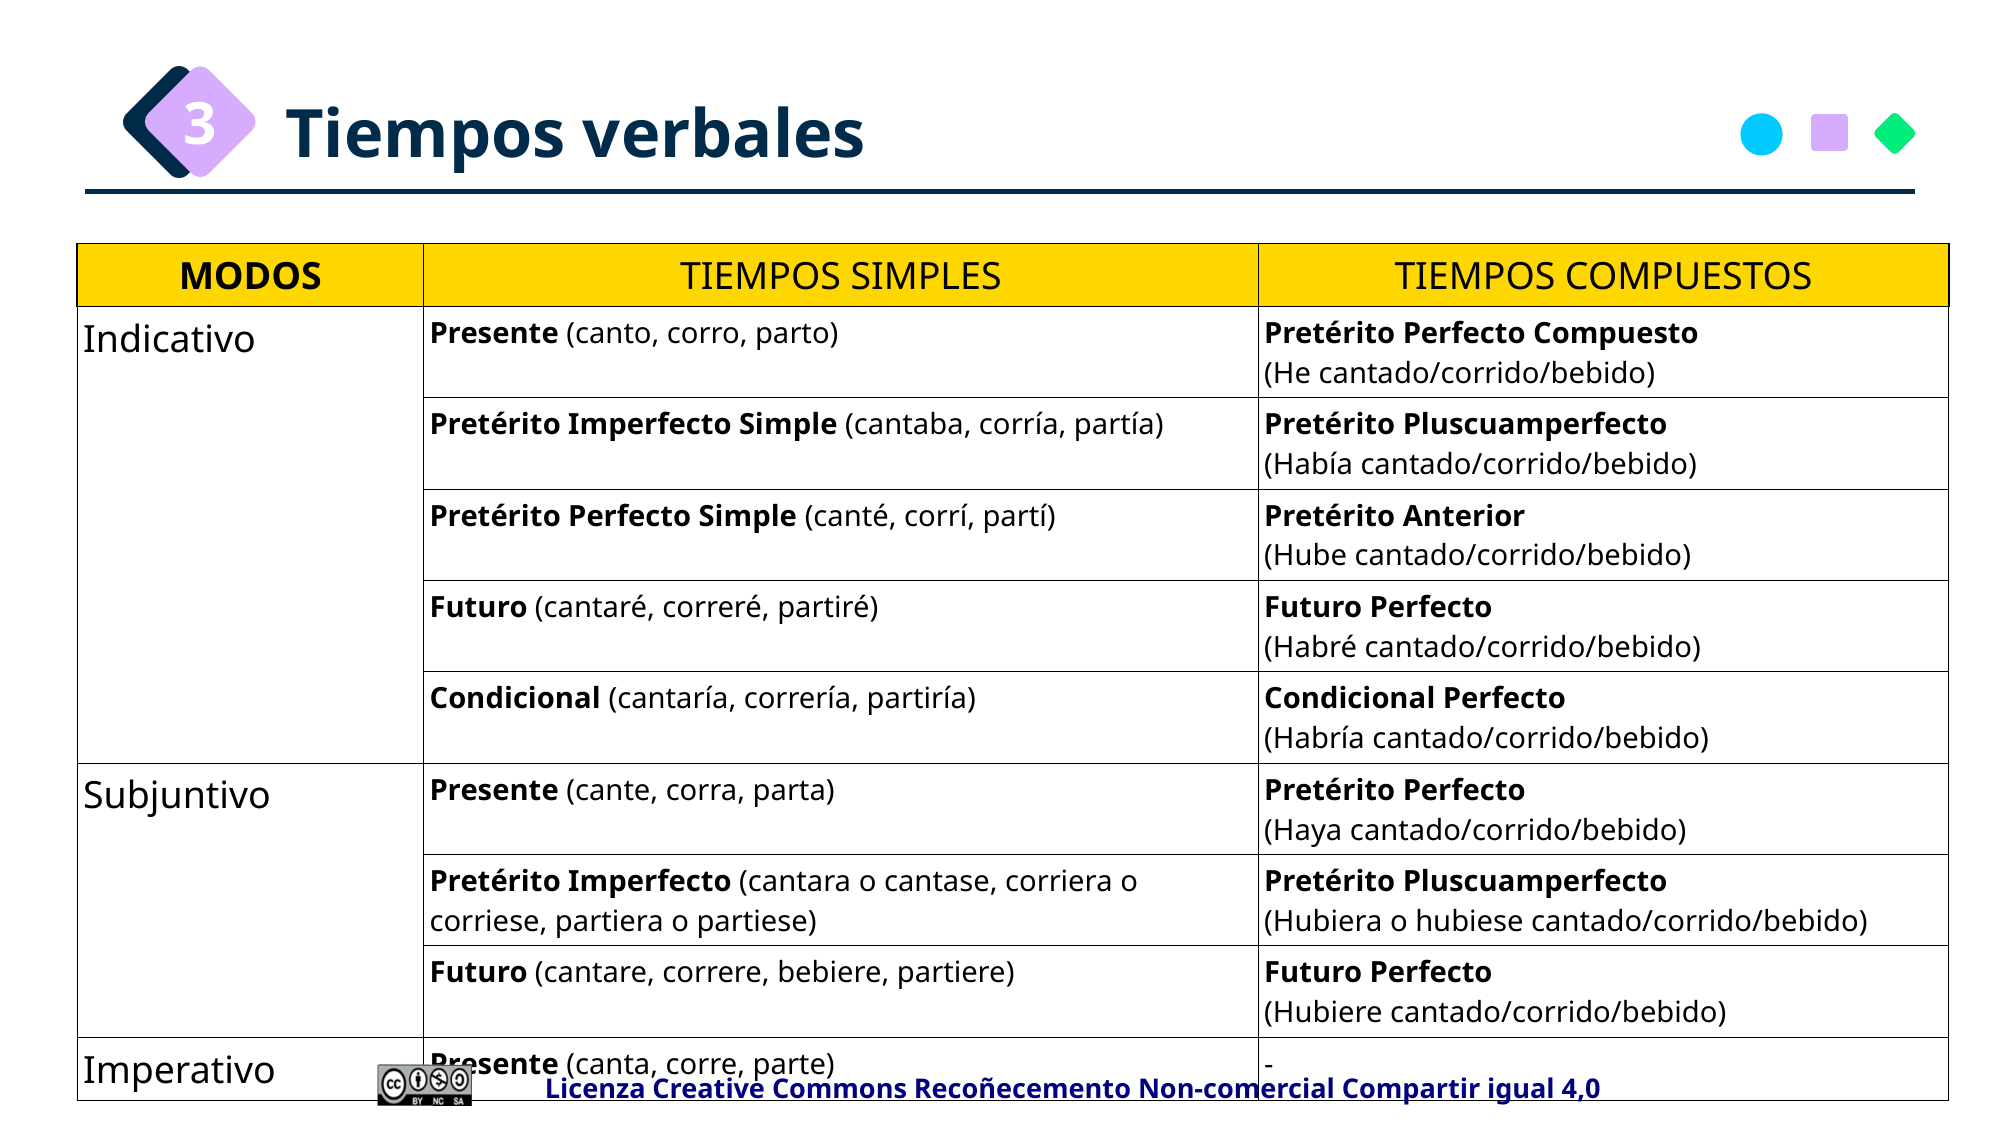

# Tiempos verbales
3
| MODOS | TIEMPOS SIMPLES | TIEMPOS COMPUESTOS |
| --- | --- | --- |
| Indicativo | Presente (canto, corro, parto) | Pretérito Perfecto Compuesto (He cantado/corrido/bebido) |
| | Pretérito Imperfecto Simple (cantaba, corría, partía) | Pretérito Pluscuamperfecto (Había cantado/corrido/bebido) |
| | Pretérito Perfecto Simple (canté, corrí, partí) | Pretérito Anterior (Hube cantado/corrido/bebido) |
| | Futuro (cantaré, correré, partiré) | Futuro Perfecto (Habré cantado/corrido/bebido) |
| | Condicional (cantaría, correría, partiría) | Condicional Perfecto (Habría cantado/corrido/bebido) |
| Subjuntivo | Presente (cante, corra, parta) | Pretérito Perfecto (Haya cantado/corrido/bebido) |
| | Pretérito Imperfecto (cantara o cantase, corriera o corriese, partiera o partiese) | Pretérito Pluscuamperfecto (Hubiera o hubiese cantado/corrido/bebido) |
| | Futuro (cantare, correre, bebiere, partiere) | Futuro Perfecto (Hubiere cantado/corrido/bebido) |
| Imperativo | Presente (canta, corre, parte) | - |
Licenza Creative Commons Recoñecemento Non-comercial Compartir igual 4,0